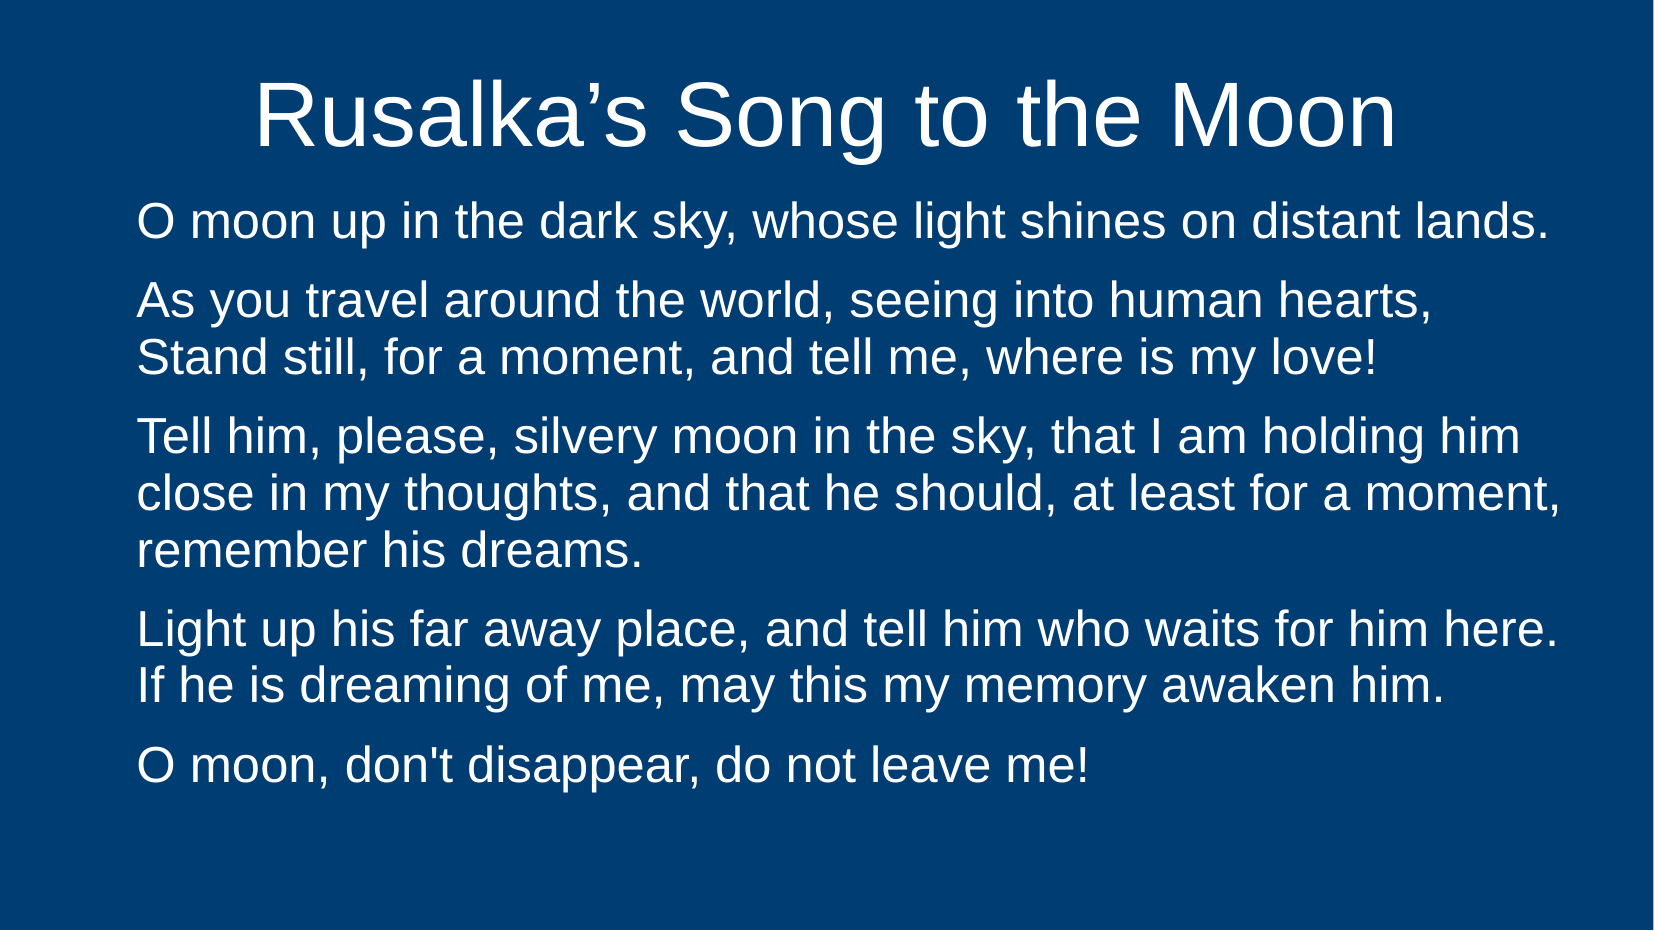

# Rusalka’s Song to the Moon
O moon up in the dark sky, whose light shines on distant lands.
As you travel around the world, seeing into human hearts, Stand still, for a moment, and tell me, where is my love!
Tell him, please, silvery moon in the sky, that I am holding him close in my thoughts, and that he should, at least for a moment, remember his dreams.
Light up his far away place, and tell him who waits for him here. If he is dreaming of me, may this my memory awaken him.
O moon, don't disappear, do not leave me!